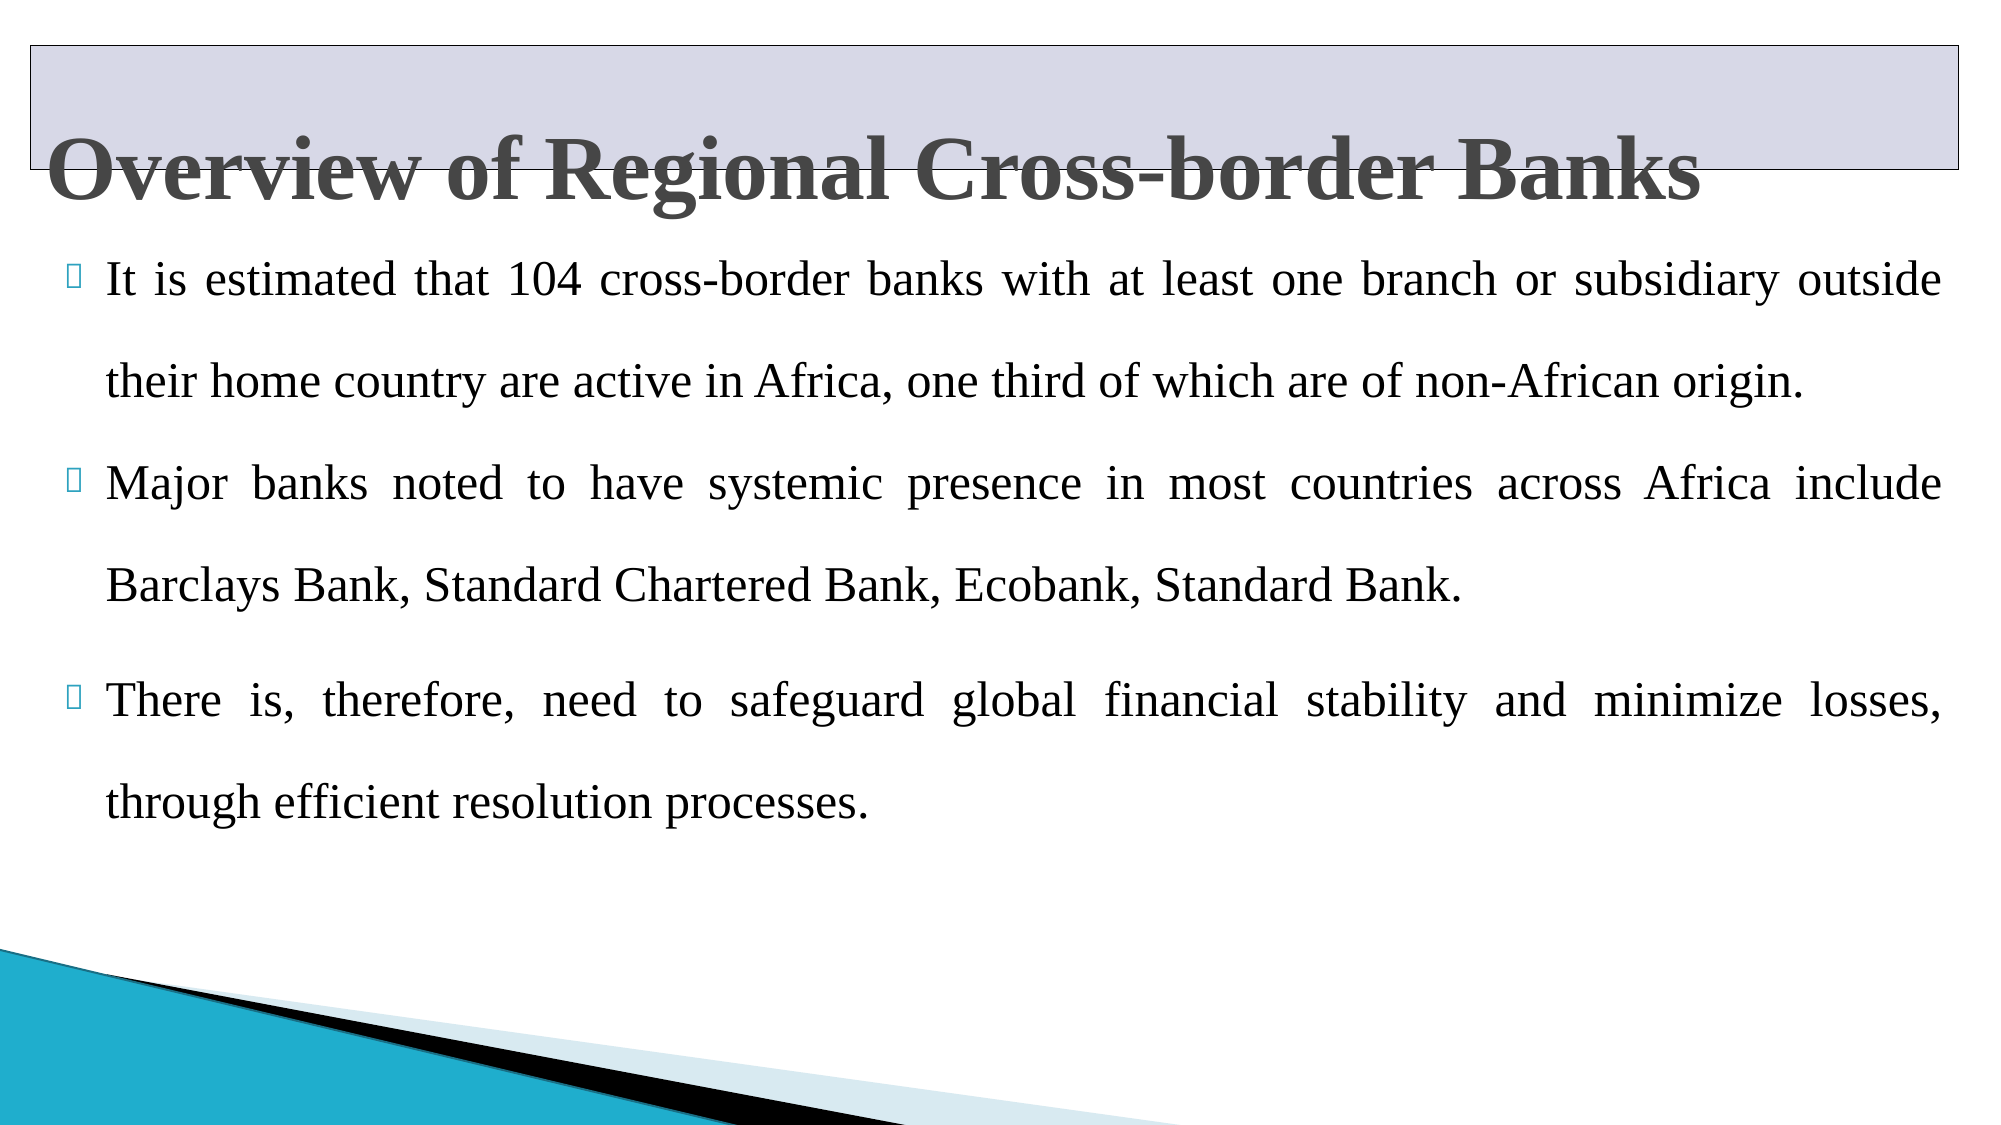

Overview of Regional Cross-border Banks
# It is estimated that 104 cross-border banks with at least one branch or subsidiary outside their home country are active in Africa, one third of which are of non-African origin.
Major banks noted to have systemic presence in most countries across Africa include Barclays Bank, Standard Chartered Bank, Ecobank, Standard Bank.
There is, therefore, need to safeguard global financial stability and minimize losses, through efficient resolution processes.